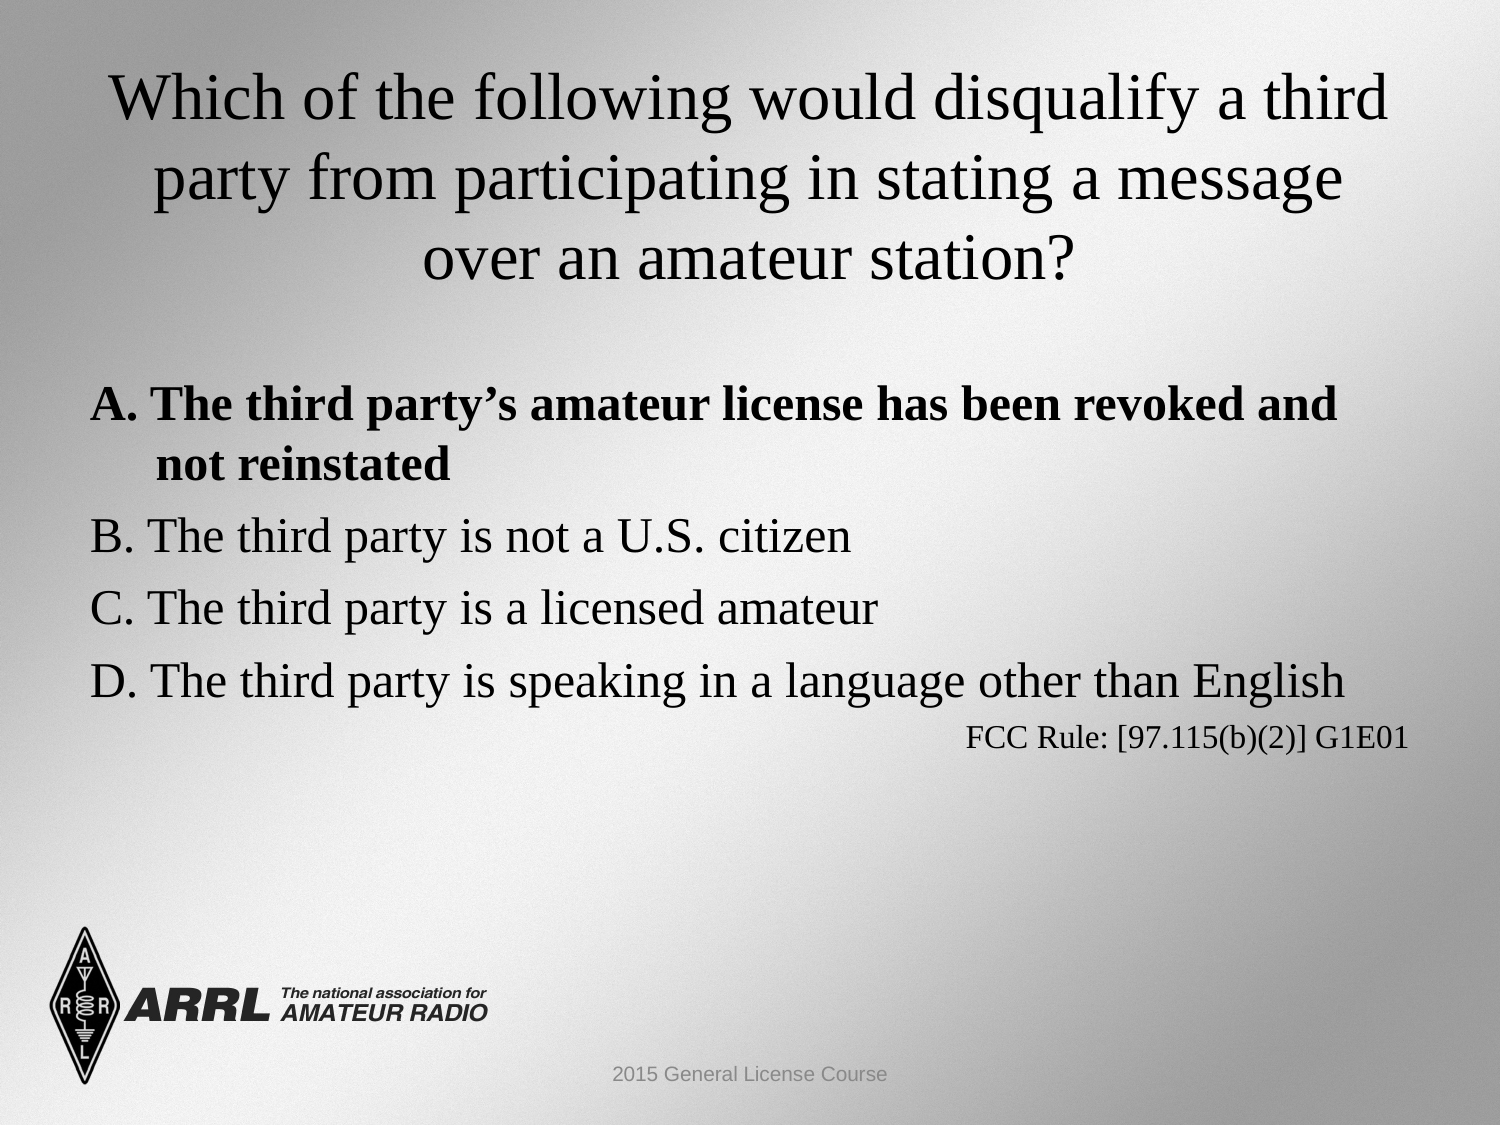

# Which of the following would disqualify a third party from participating in stating a message over an amateur station?
A. The third party’s amateur license has been revoked and not reinstated
B. The third party is not a U.S. citizen
C. The third party is a licensed amateur
D. The third party is speaking in a language other than English
FCC Rule: [97.115(b)(2)] G1E01
2015 General License Course